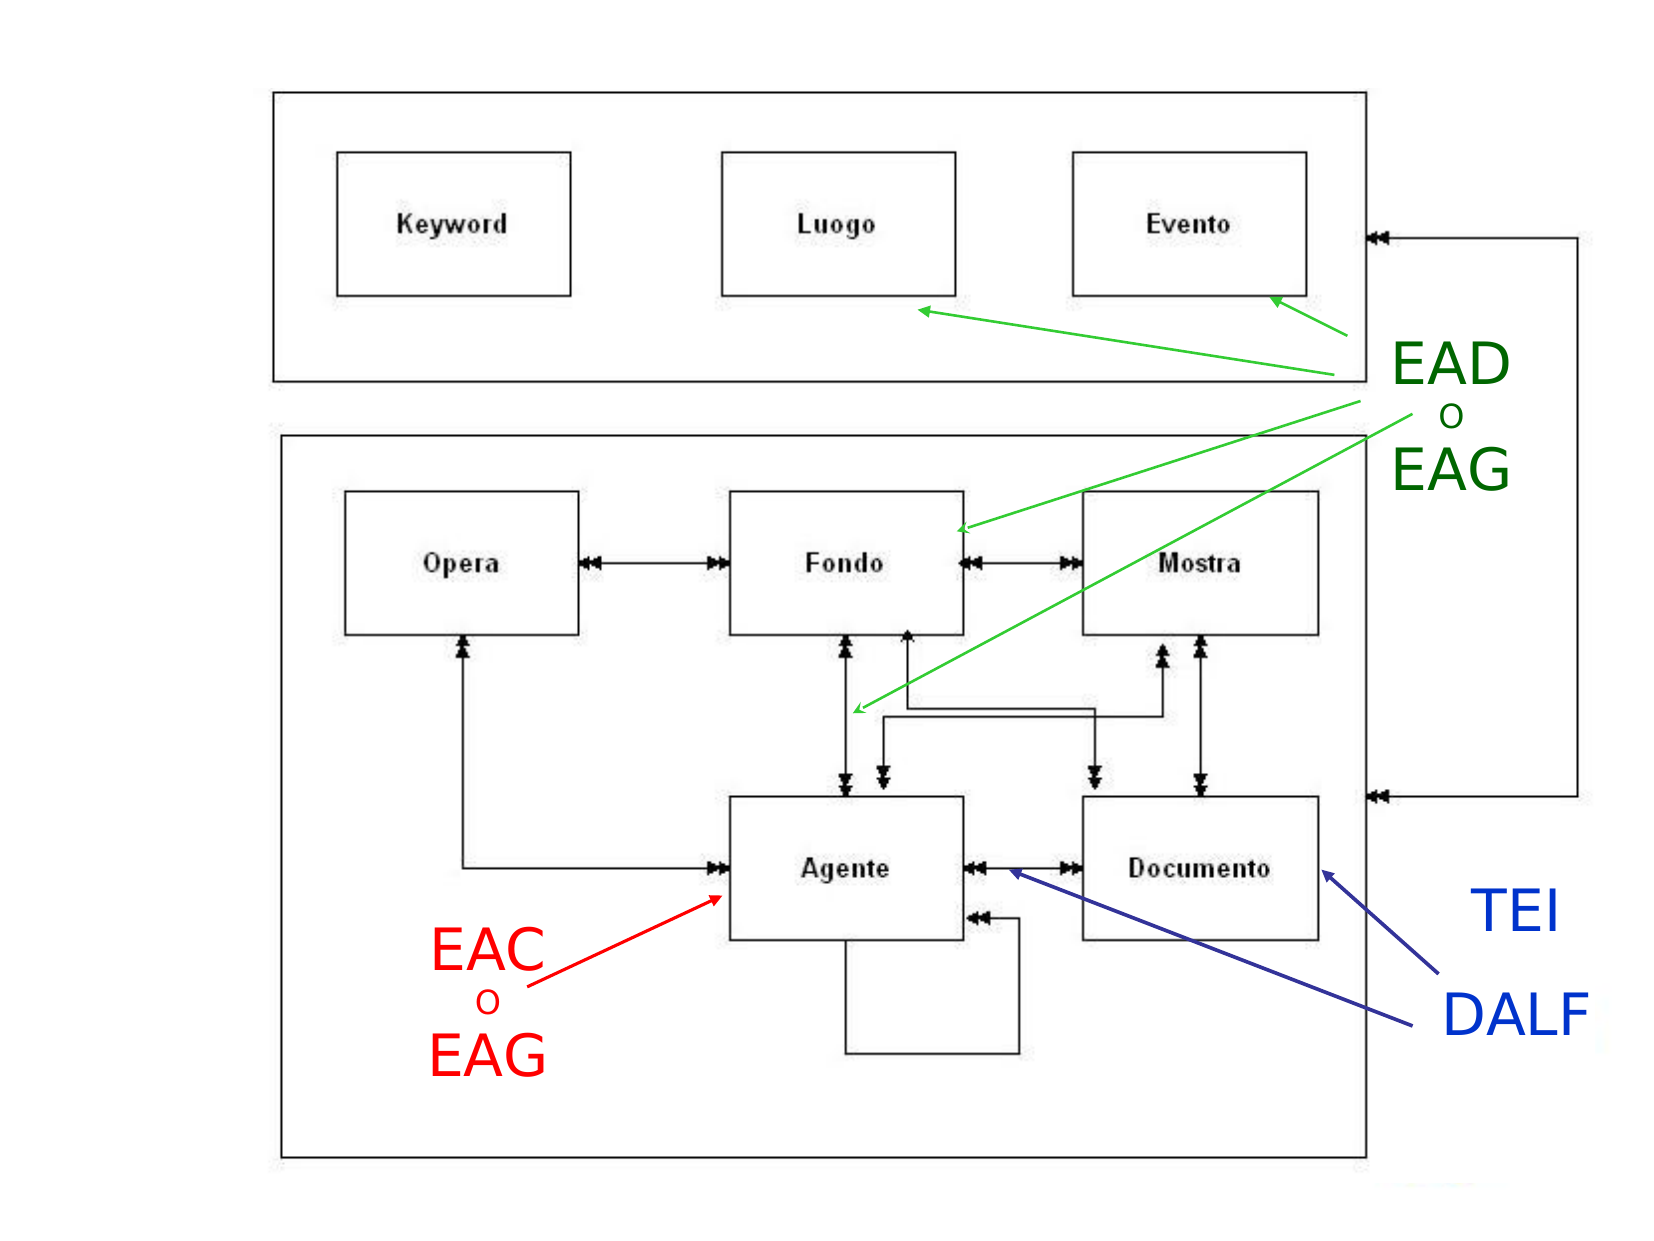

EAD
O
EAG
TEI
DALF
EAC
O
EAG
27